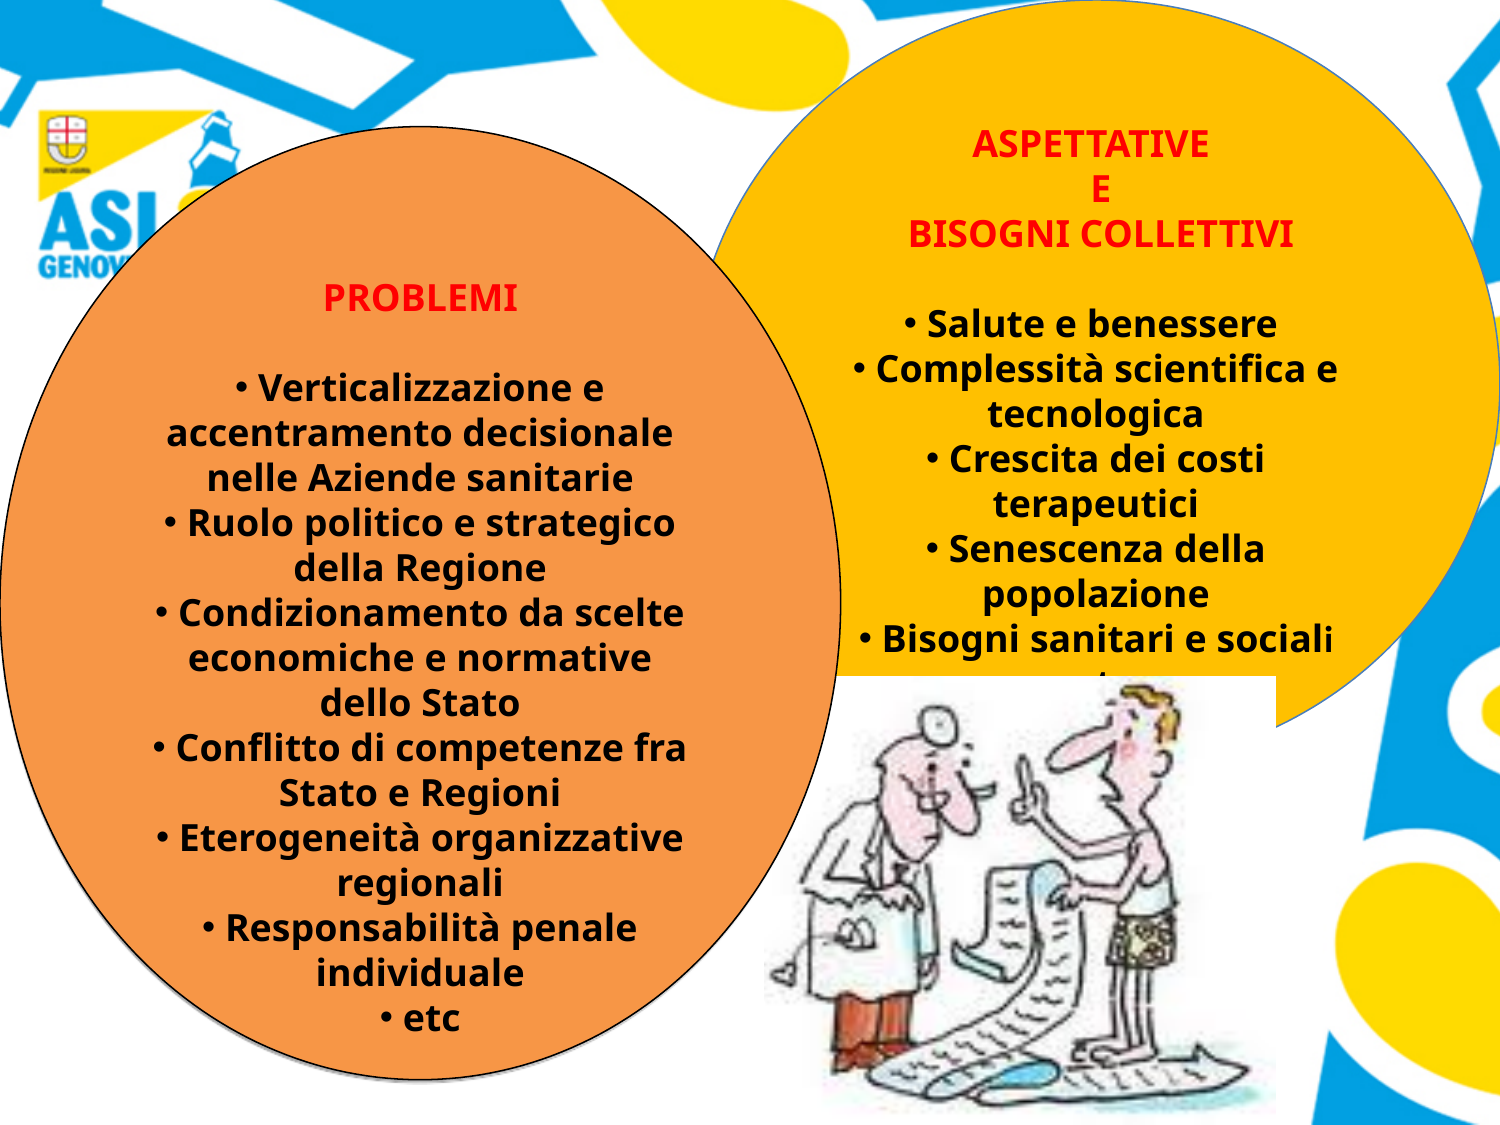

ASPETTATIVE
 E
 BISOGNI COLLETTIVI
 Salute e benessere
 Complessità scientifica e tecnologica
 Crescita dei costi terapeutici
 Senescenza della popolazione
 Bisogni sanitari e sociali
 etc
PROBLEMI
 Verticalizzazione e accentramento decisionale nelle Aziende sanitarie
 Ruolo politico e strategico della Regione
 Condizionamento da scelte economiche e normative dello Stato
 Conflitto di competenze fra Stato e Regioni
 Eterogeneità organizzative regionali
 Responsabilità penale individuale
 etc